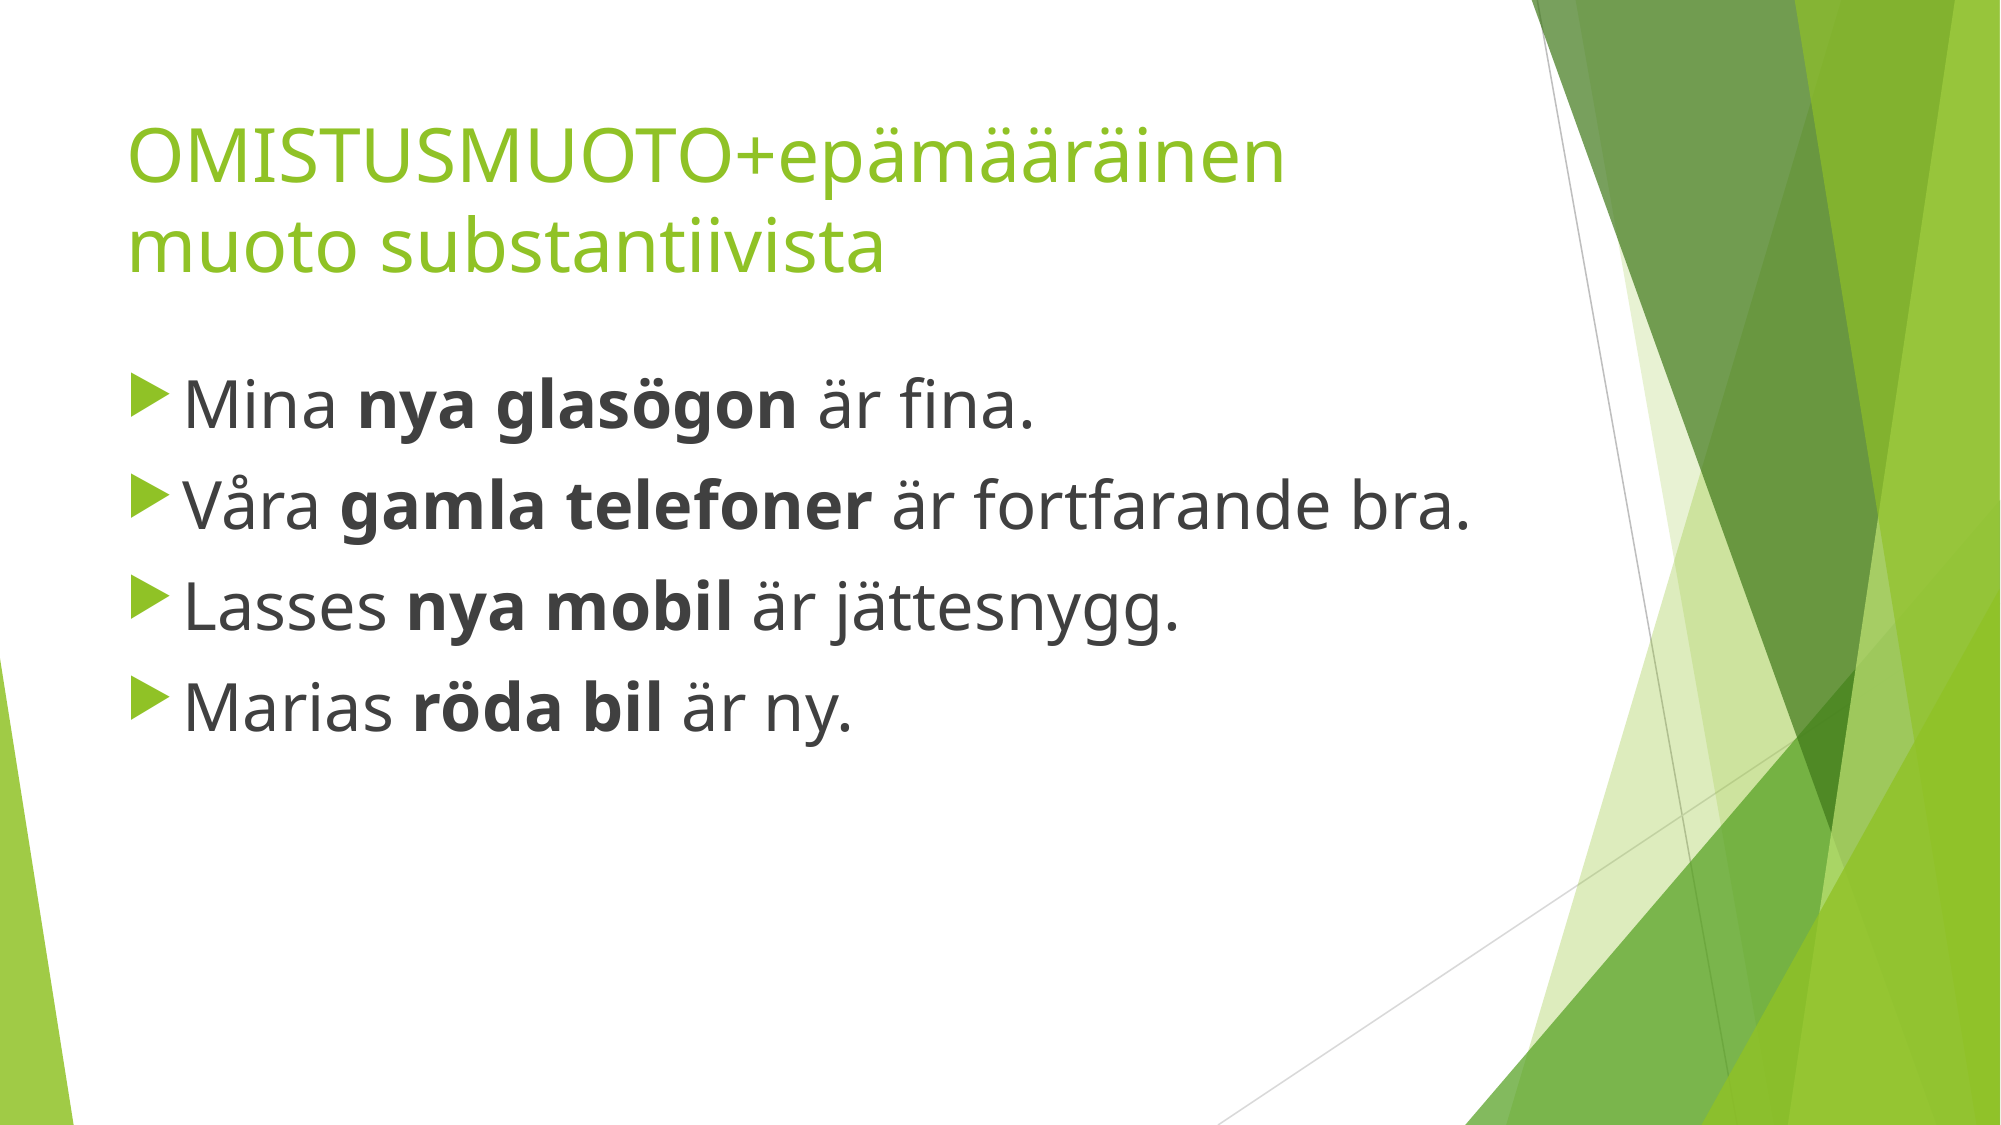

# OMISTUSMUOTO+epämääräinen muoto substantiivista
Mina nya glasögon är fina.
Våra gamla telefoner är fortfarande bra.
Lasses nya mobil är jättesnygg.
Marias röda bil är ny.